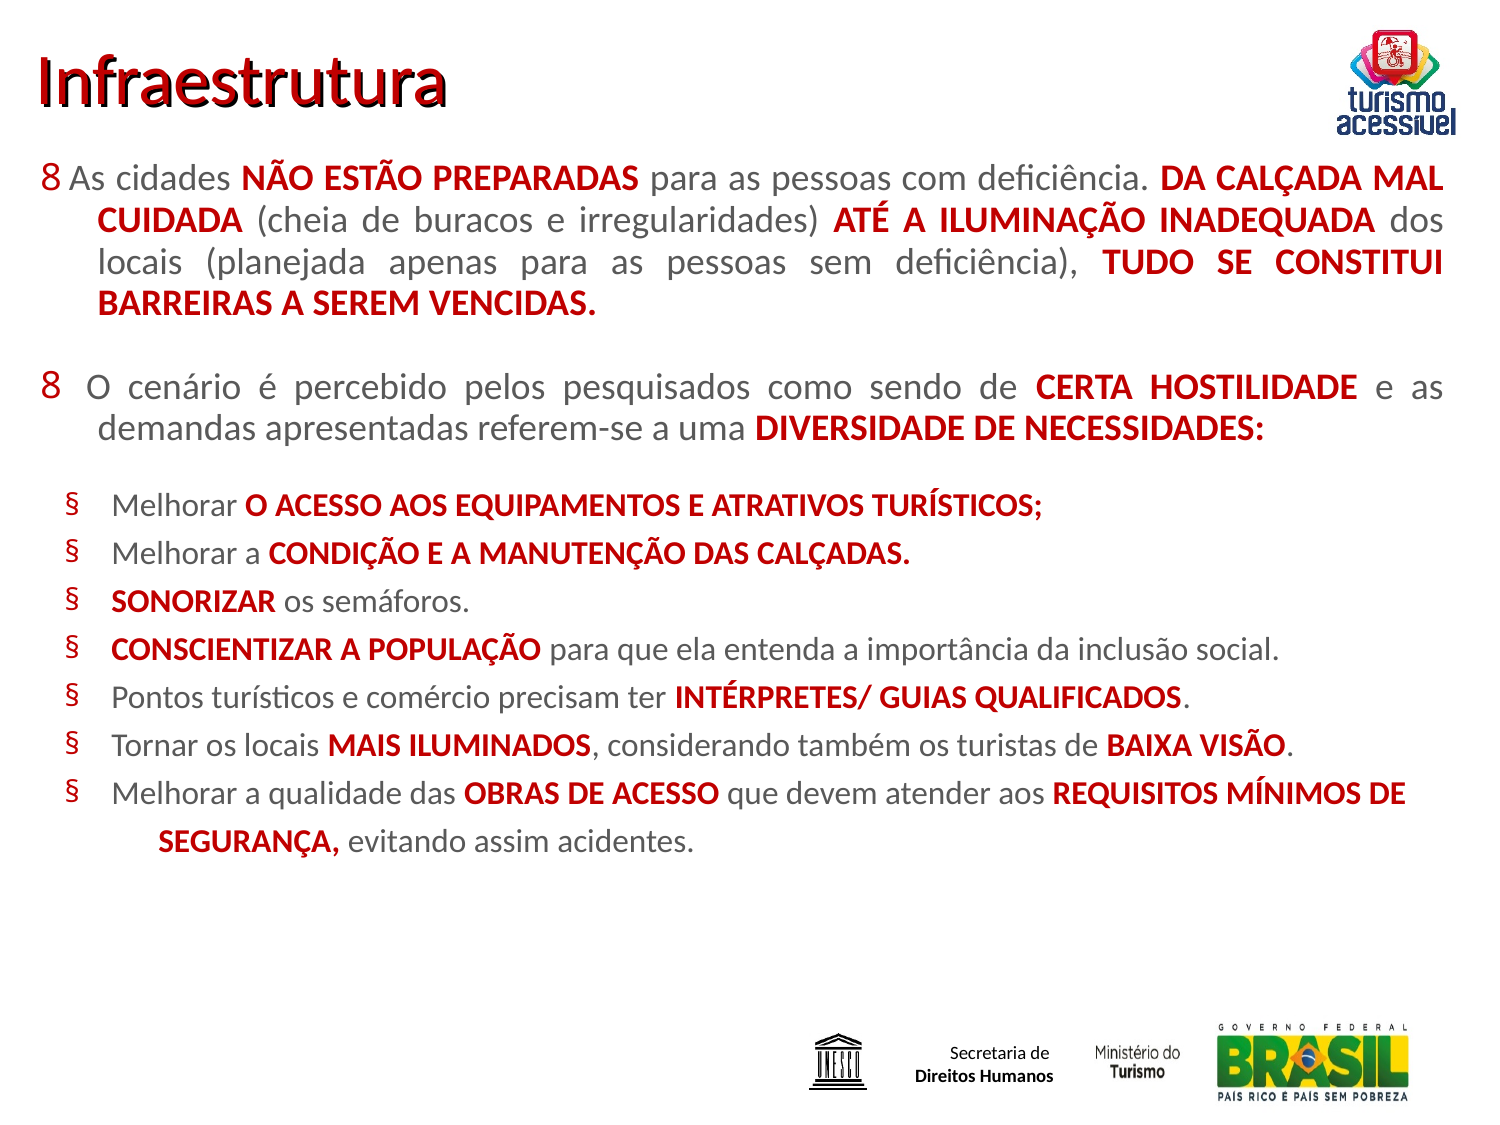

Infraestrutura
As cidades não estão preparadas para as pessoas com deficiência. Da calçada mal cuidada (cheia de buracos e irregularidades) até a iluminação inadequada dos locais (planejada apenas para as pessoas sem deficiência), tudo se constitui barreiras a serem vencidas.
 O cenário é percebido pelos pesquisados como sendo de certa hostilidade e as demandas apresentadas referem-se a uma diversidade de necessidades:
Melhorar o acesso aos equipamentos e atrativos turísticos;
Melhorar a condição e a manutenção das calçadas.
Sonorizar os semáforos.
Conscientizar a população para que ela entenda a importância da inclusão social.
Pontos turísticos e comércio precisam ter intérpretes/ guias qualificados.
Tornar os locais mais iluminados, considerando também os turistas de baixa visão.
Melhorar a qualidade das obras de acesso que devem atender aos requisitos mínimos de segurança, evitando assim acidentes.